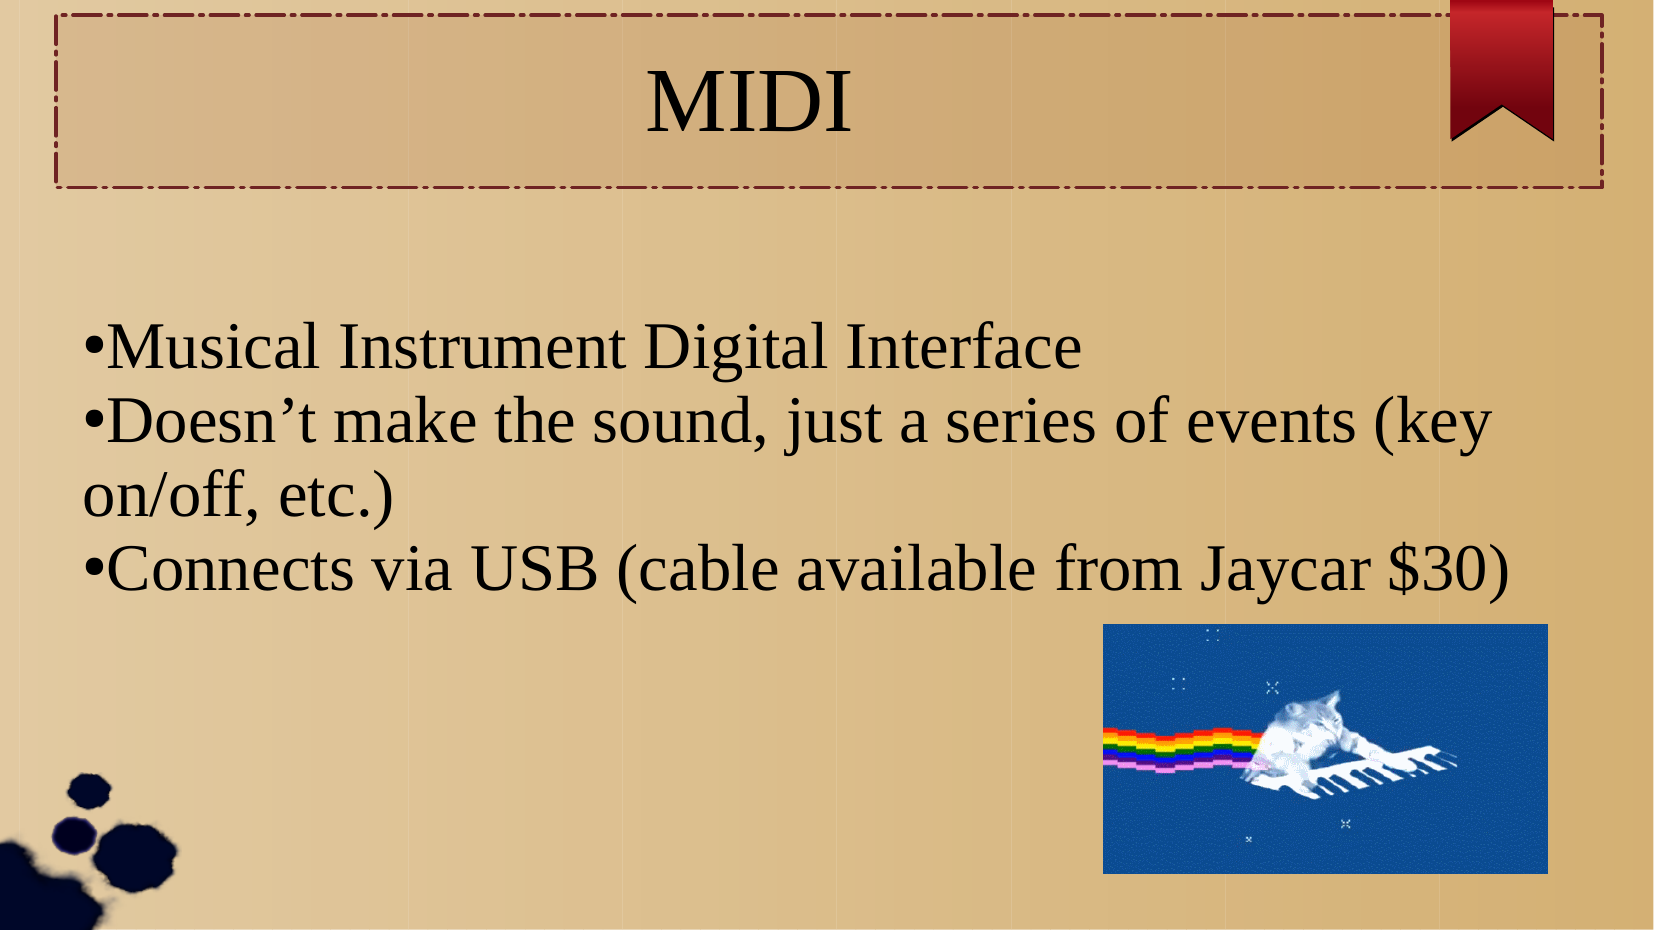

# MIDI
Musical Instrument Digital Interface
Doesn’t make the sound, just a series of events (key on/off, etc.)
Connects via USB (cable available from Jaycar $30)